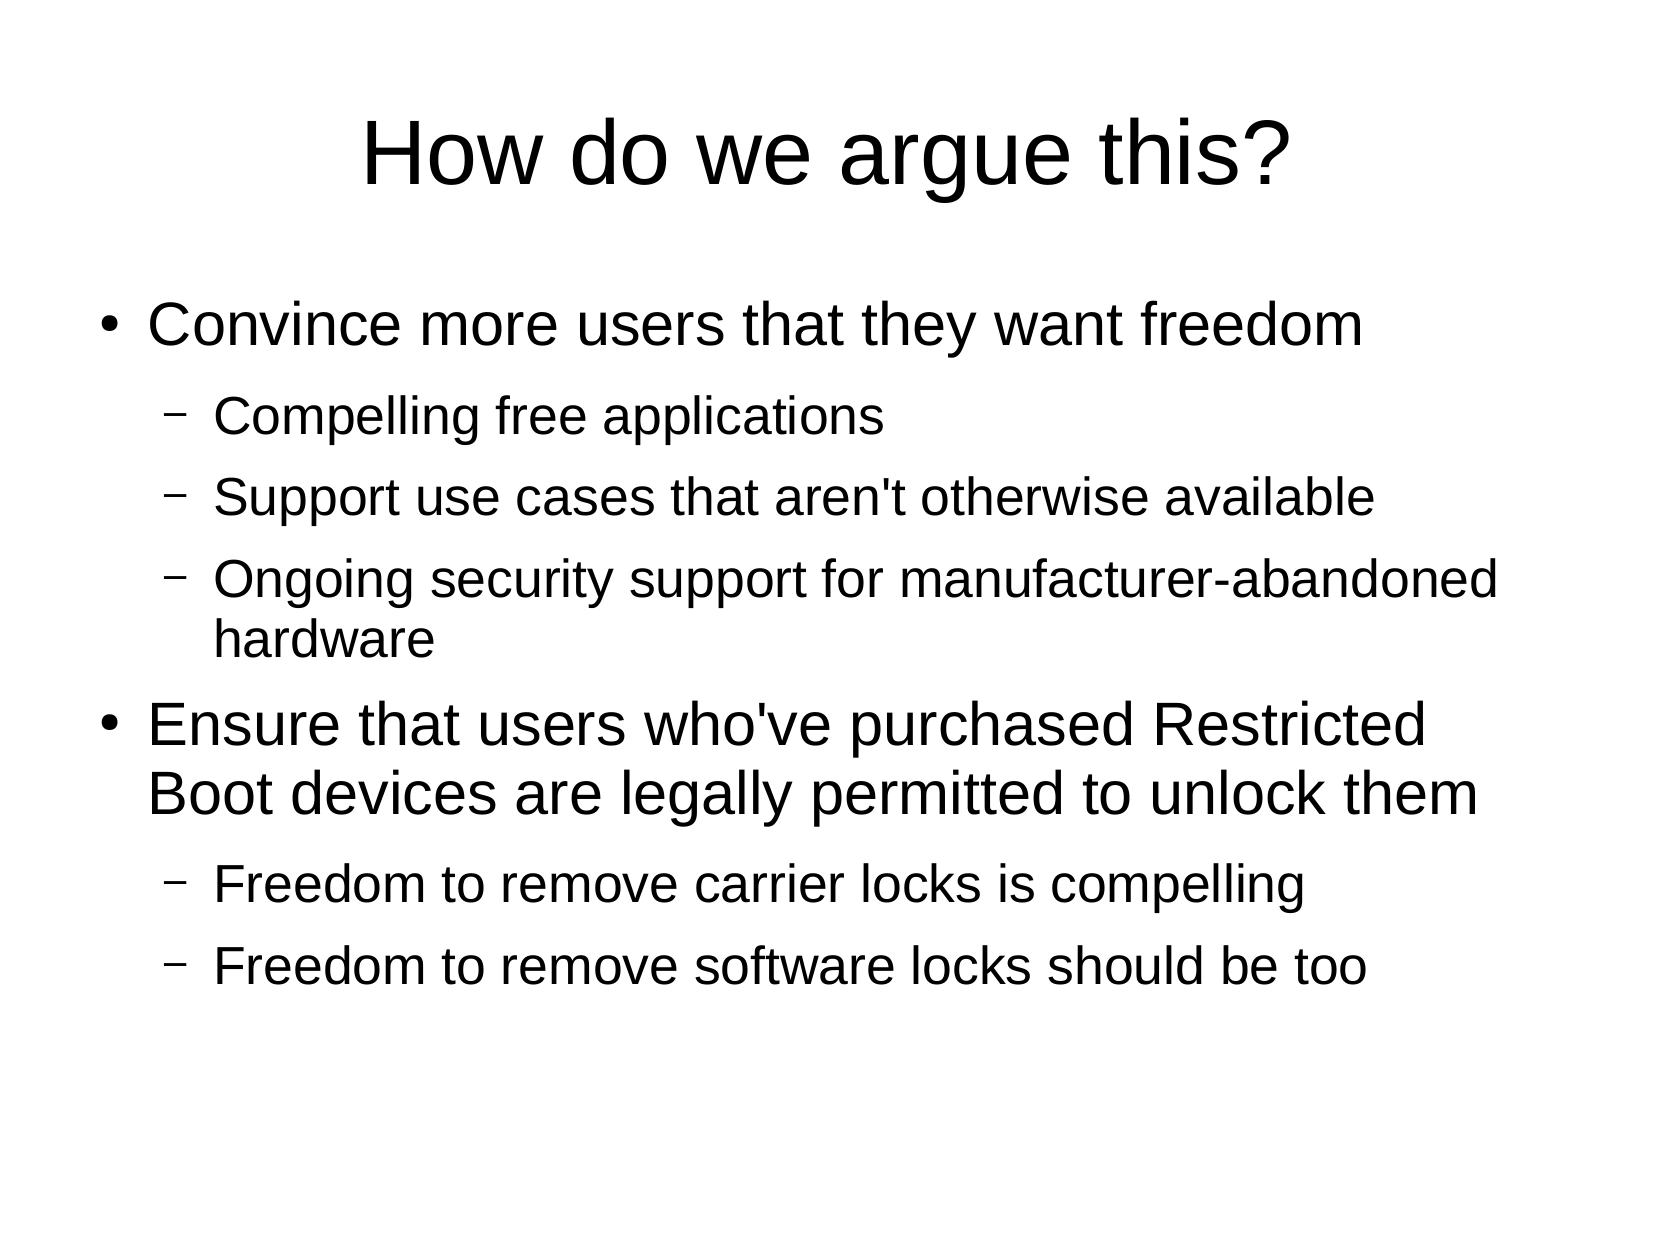

# How do we argue this?
Convince more users that they want freedom
Compelling free applications
Support use cases that aren't otherwise available
Ongoing security support for manufacturer-abandoned hardware
Ensure that users who've purchased Restricted Boot devices are legally permitted to unlock them
Freedom to remove carrier locks is compelling
Freedom to remove software locks should be too